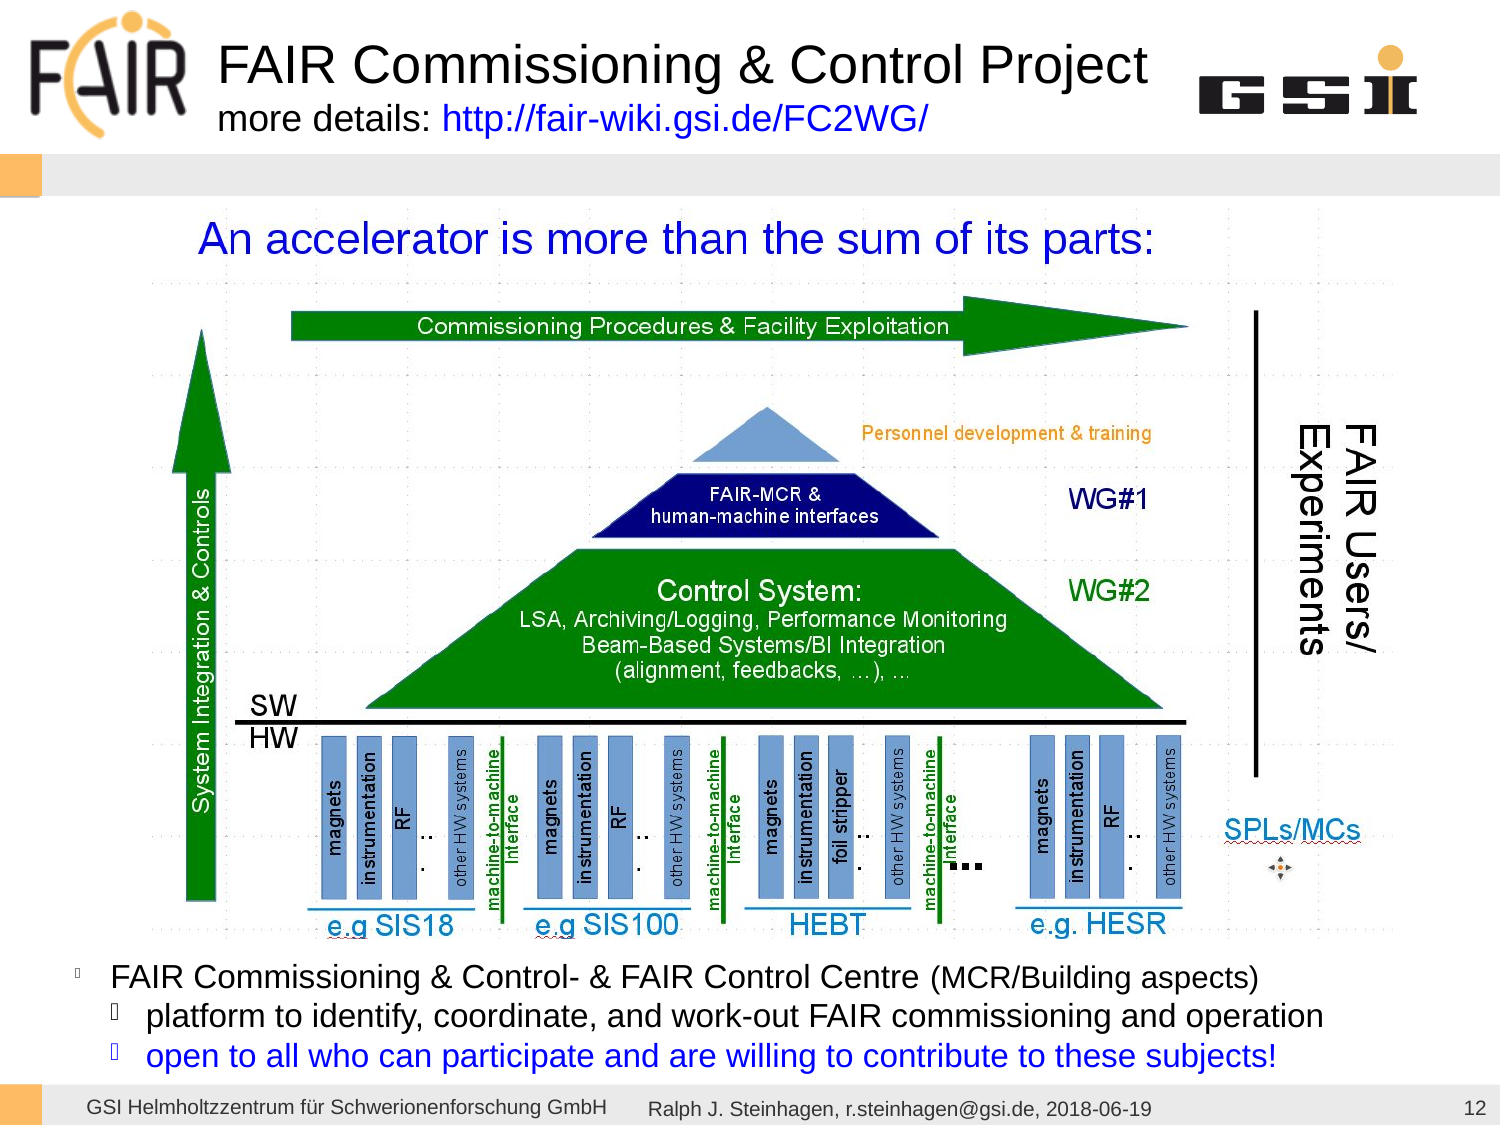

FAIR Commissioning & Control Project
more details: http://fair-wiki.gsi.de/FC2WG/
FAIR Commissioning & Control- & FAIR Control Centre (MCR/Building aspects)
platform to identify, coordinate, and work-out FAIR commissioning and operation
open to all who can participate and are willing to contribute to these subjects!